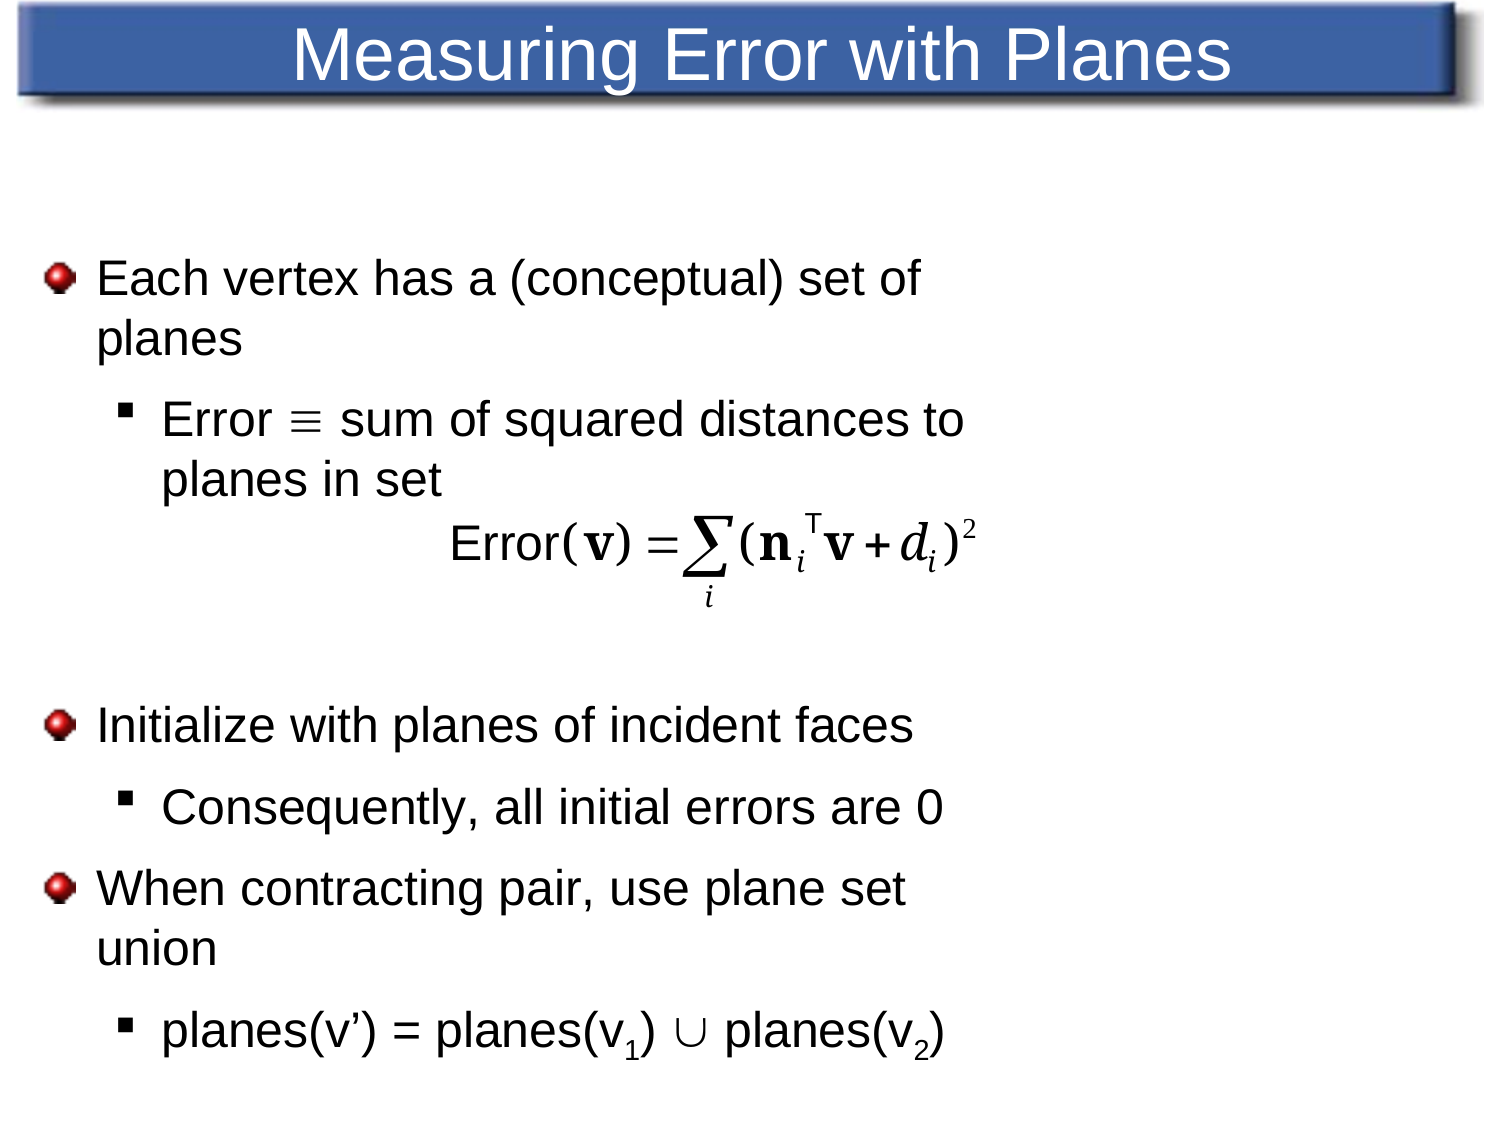

# Measuring Error with Planes
Each vertex has a (conceptual) set of planes
Error  sum of squared distances to planes in set
Initialize with planes of incident faces
Consequently, all initial errors are 0
When contracting pair, use plane set union
planes(v’) = planes(v1)  planes(v2)